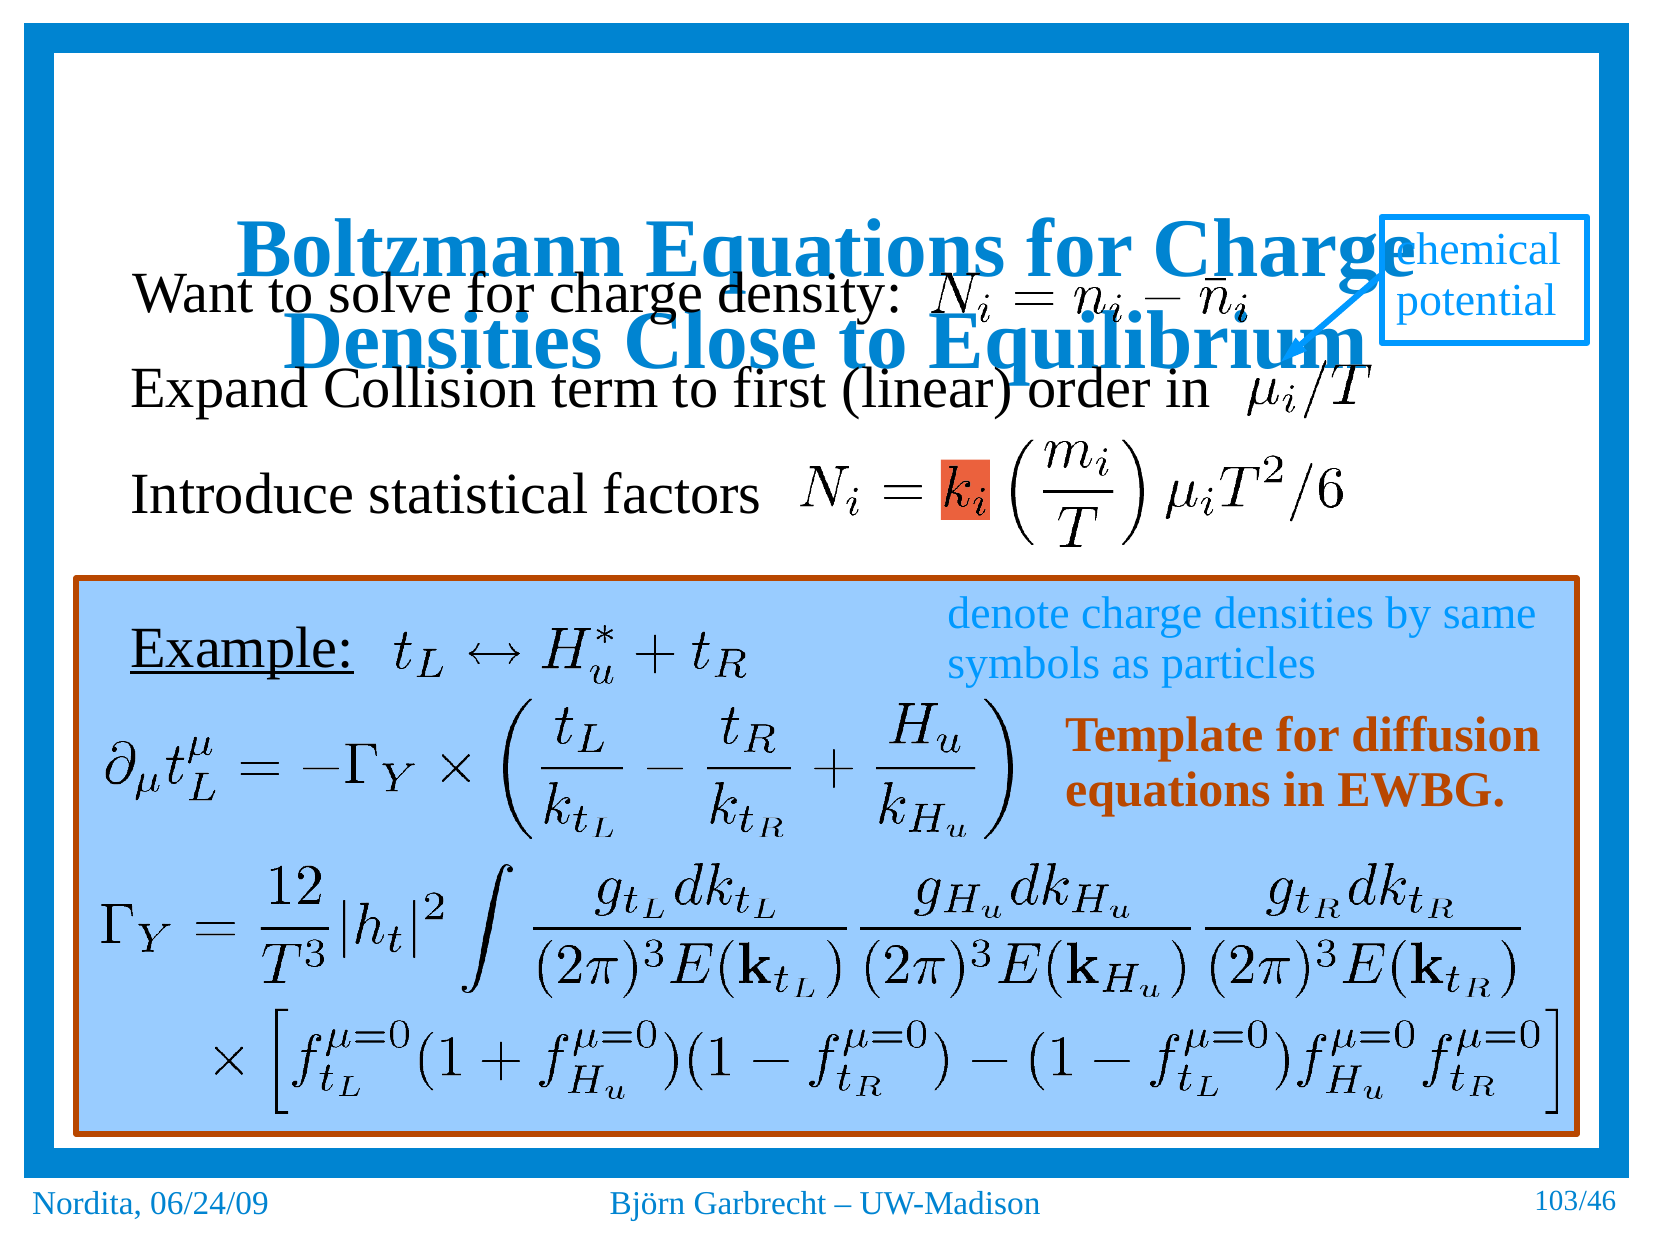

# Boltzmann Equations for Charge Densities Close to Equilibrium
chemical
potential
Want to solve for charge density:
Expand Collision term to first (linear) order in
Introduce statistical factors
denote charge densities by same
symbols as particles
Example:
Template for diffusion
equations in EWBG.
Björn Garbrecht – UW-Madison
103